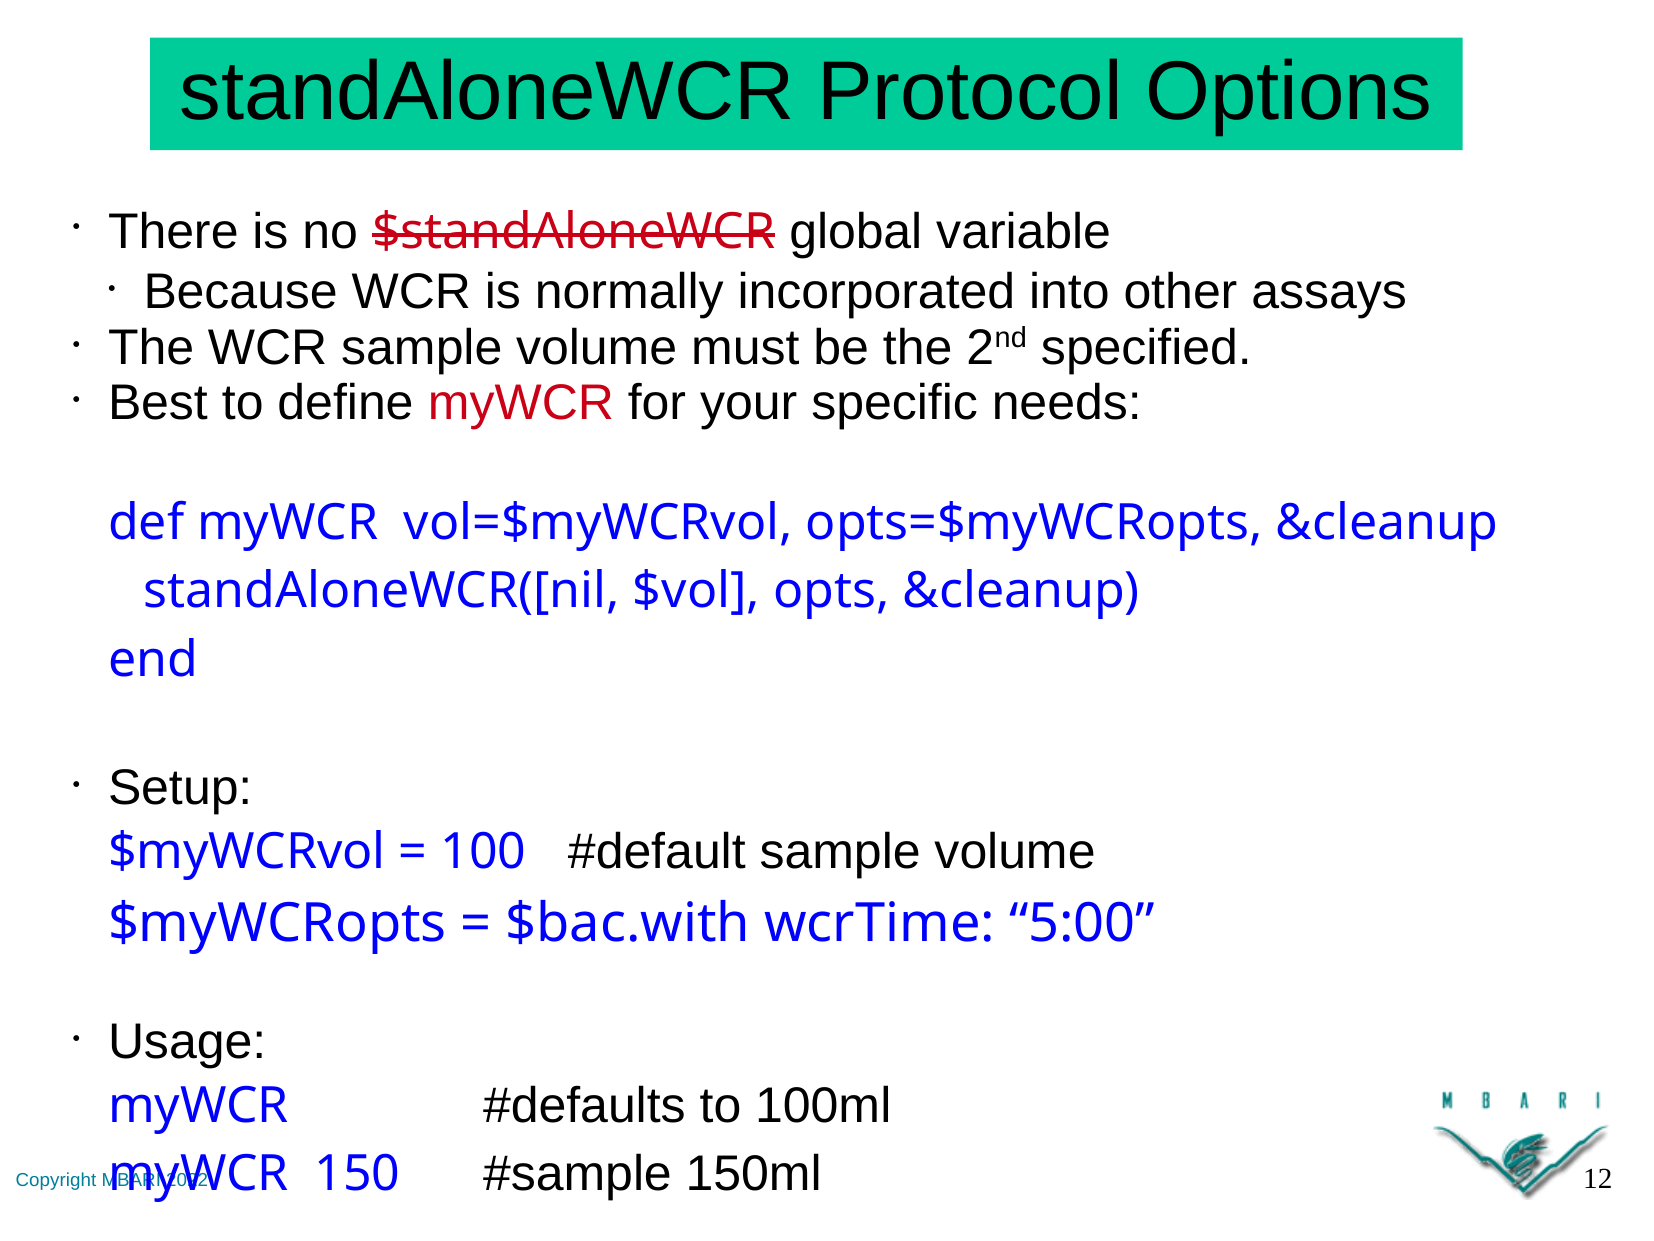

standAloneWCR Protocol Options
There is no $standAloneWCR global variable
Because WCR is normally incorporated into other assays
The WCR sample volume must be the 2nd specified.
Best to define myWCR for your specific needs:
def myWCR vol=$myWCRvol, opts=$myWCRopts, &cleanup
standAloneWCR([nil, $vol], opts, &cleanup)
end
Setup:
$myWCRvol = 100 #default sample volume
$myWCRopts = $bac.with wcrTime: “5:00”
Usage:
myWCR			#defaults to 100ml
myWCR 150		#sample 150ml
12